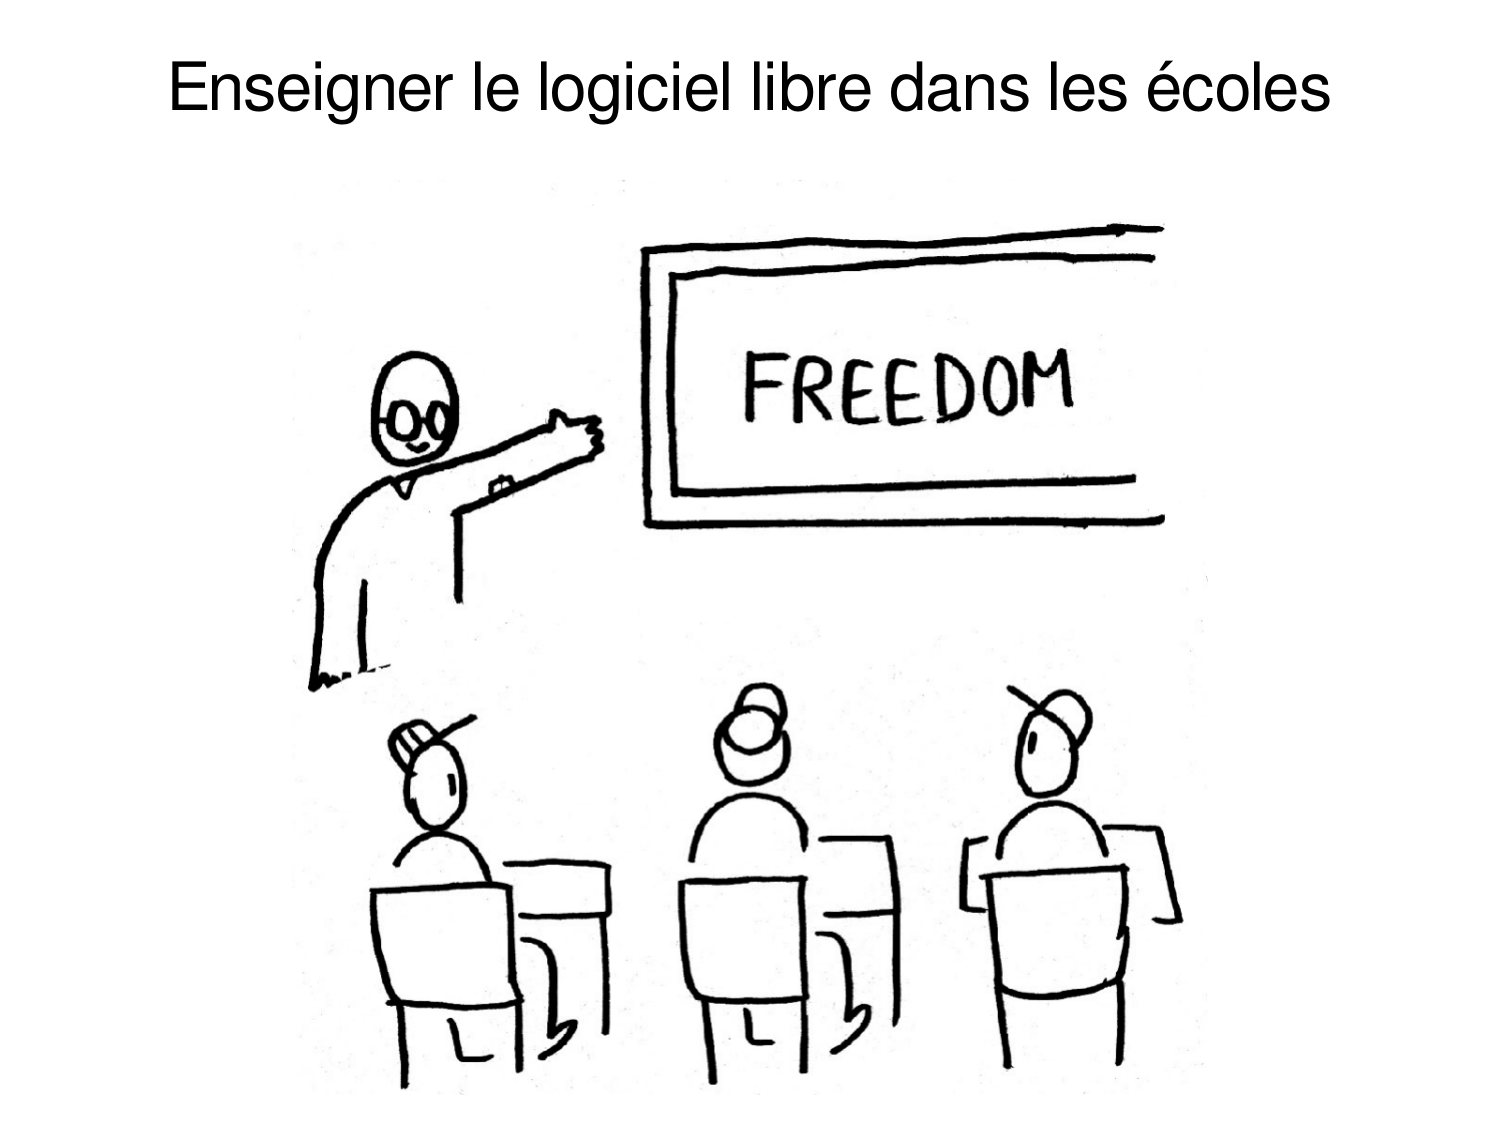

Enseigner le logiciel libre dans les écoles